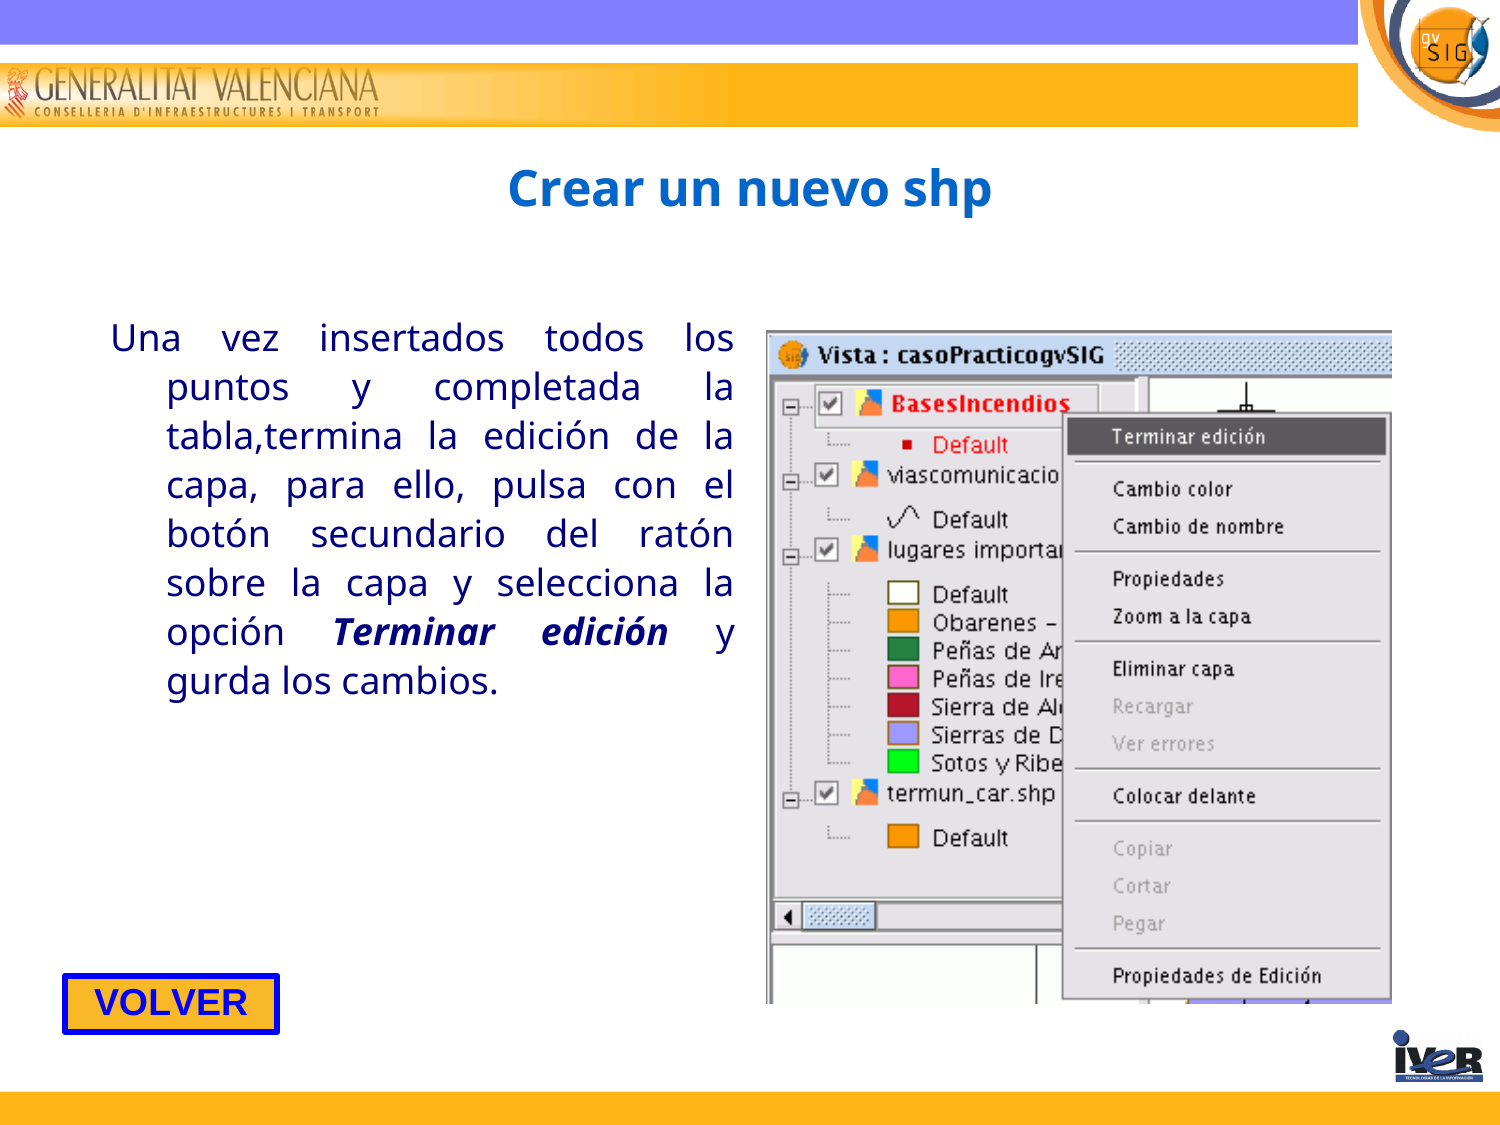

# Crear un nuevo shp
Una vez insertados todos los puntos y completada la tabla,termina la edición de la capa, para ello, pulsa con el botón secundario del ratón sobre la capa y selecciona la opción Terminar edición y gurda los cambios.
VOLVER